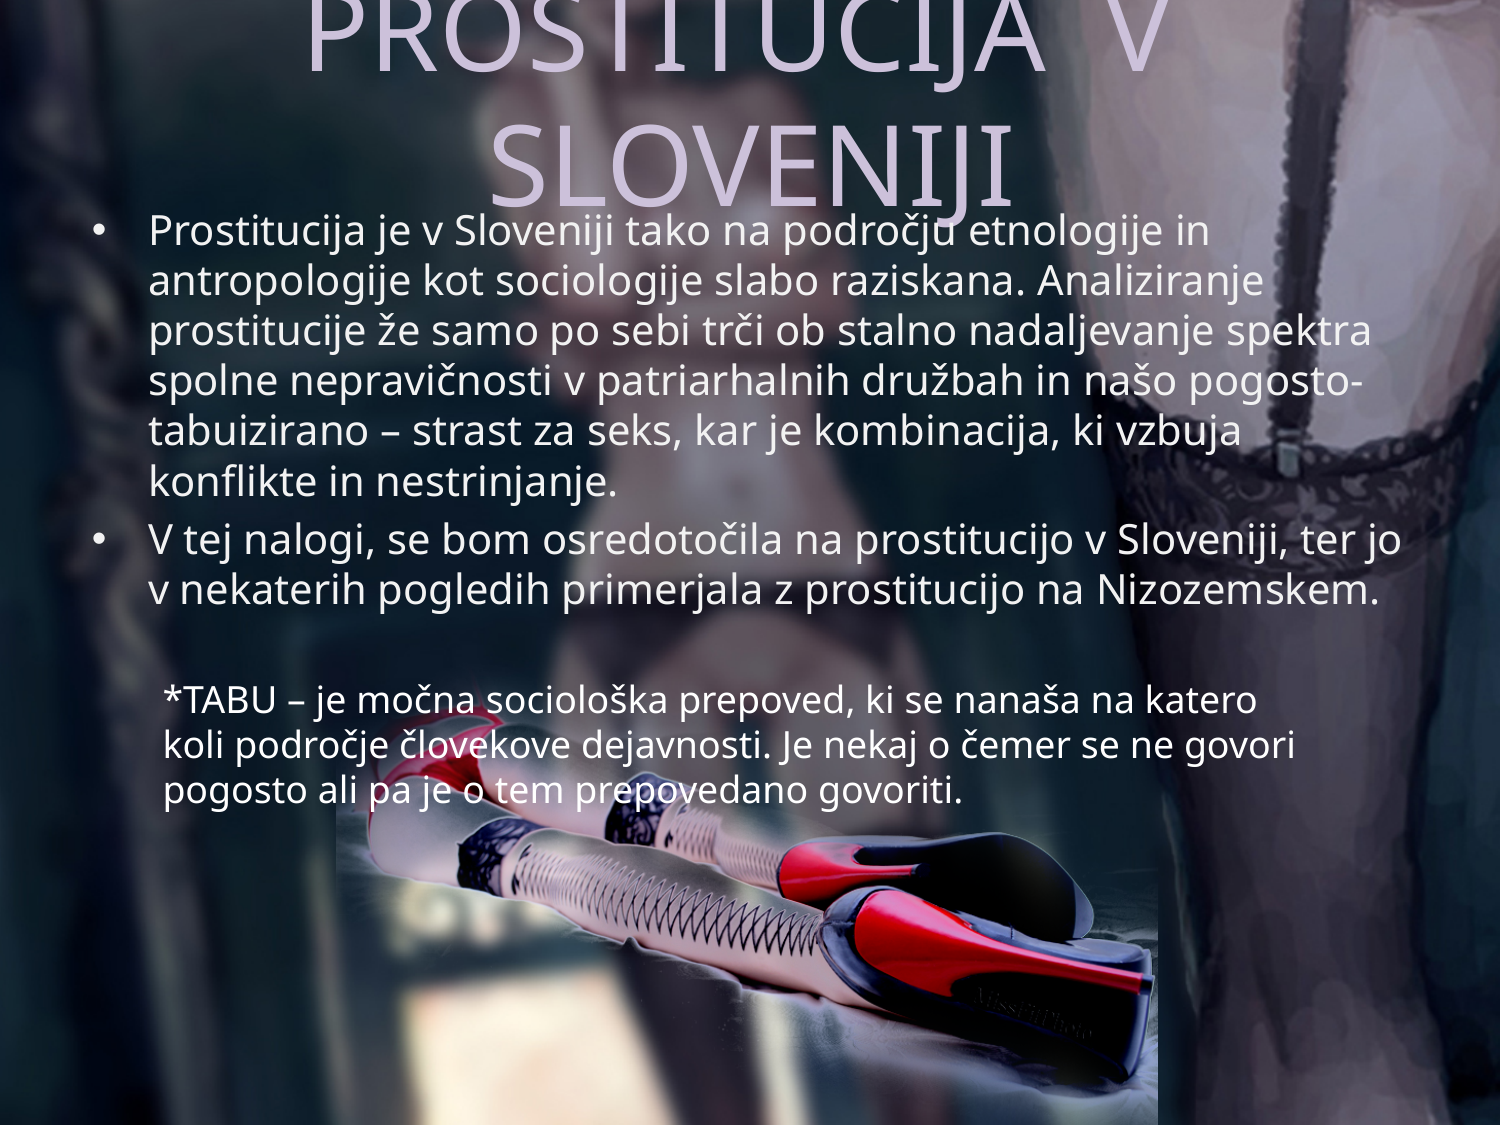

# PROSTITUCIJA V SLOVENIJI
Prostitucija je v Sloveniji tako na področju etnologije in antropologije kot sociologije slabo raziskana. Analiziranje prostitucije že samo po sebi trči ob stalno nadaljevanje spektra spolne nepravičnosti v patriarhalnih družbah in našo pogosto-tabuizirano – strast za seks, kar je kombinacija, ki vzbuja konflikte in nestrinjanje.
V tej nalogi, se bom osredotočila na prostitucijo v Sloveniji, ter jo v nekaterih pogledih primerjala z prostitucijo na Nizozemskem.
*TABU – je močna sociološka prepoved, ki se nanaša na katero koli področje človekove dejavnosti. Je nekaj o čemer se ne govori pogosto ali pa je o tem prepovedano govoriti.